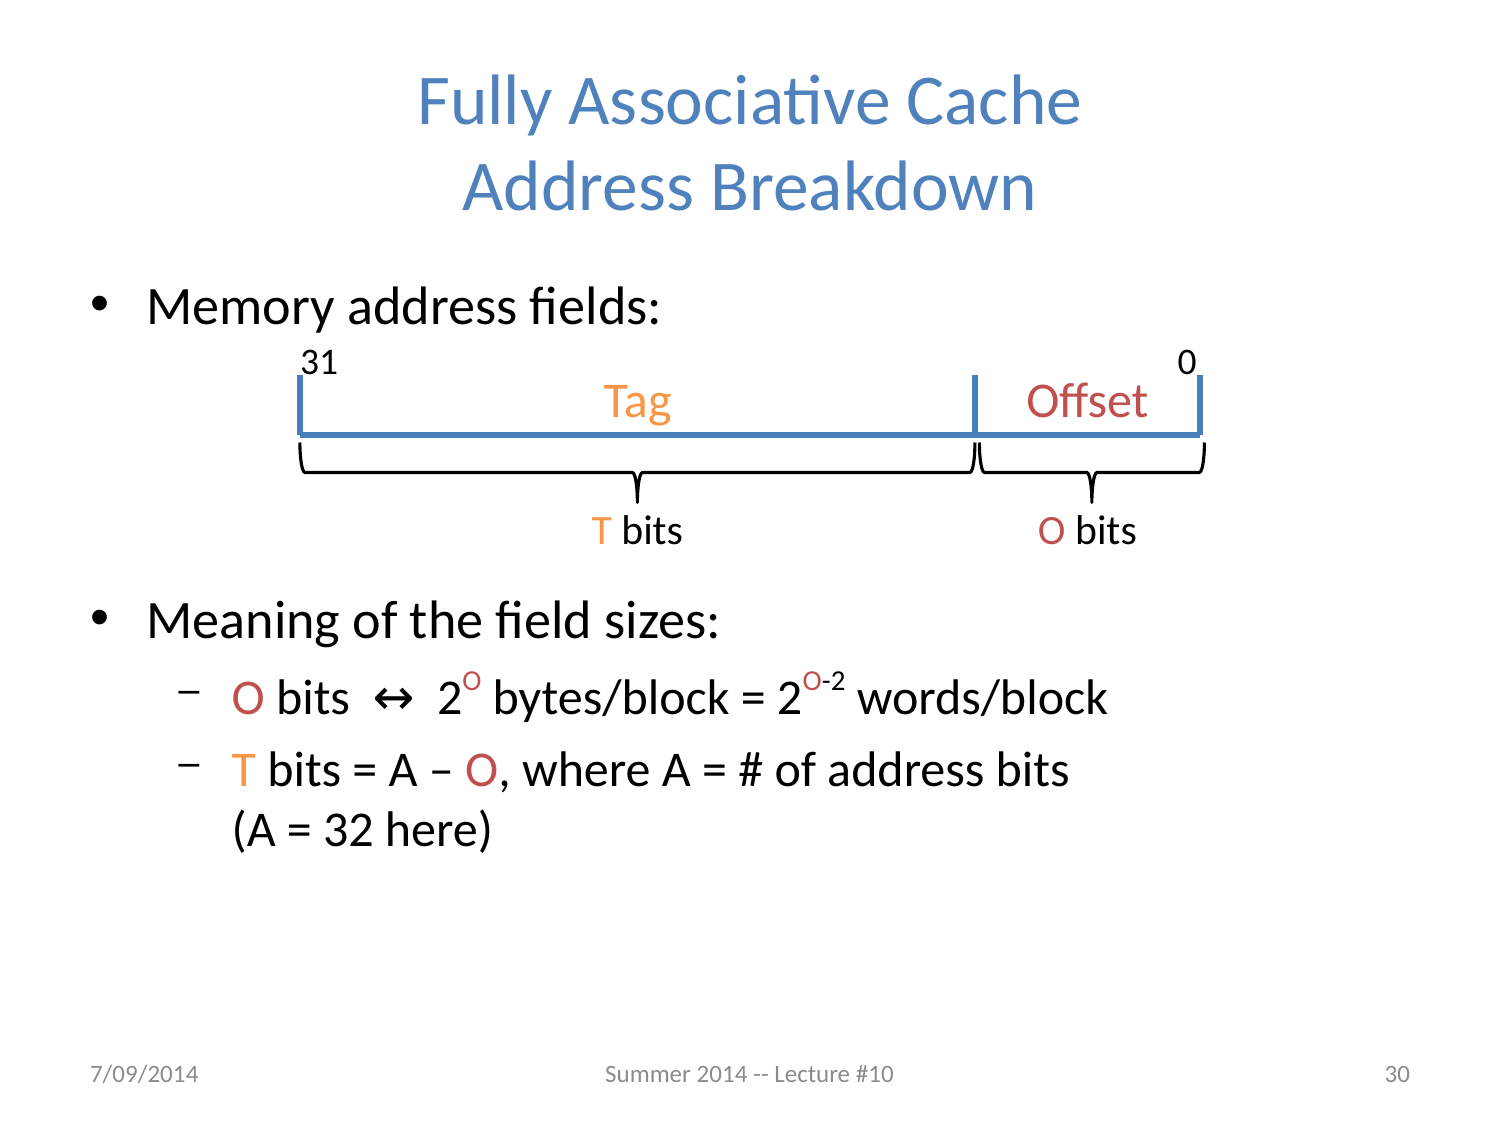

Fully Associative Cache
Address Breakdown
# Memory address fields:
Meaning of the field sizes:
O bits ↔ 2O bytes/block = 2O-2 words/block
T bits = A – O, where A = # of address bits
(A = 32 here)
31
0
Tag
Offset
T bits
O bits
7/09/2014
Summer 2014 -- Lecture #10